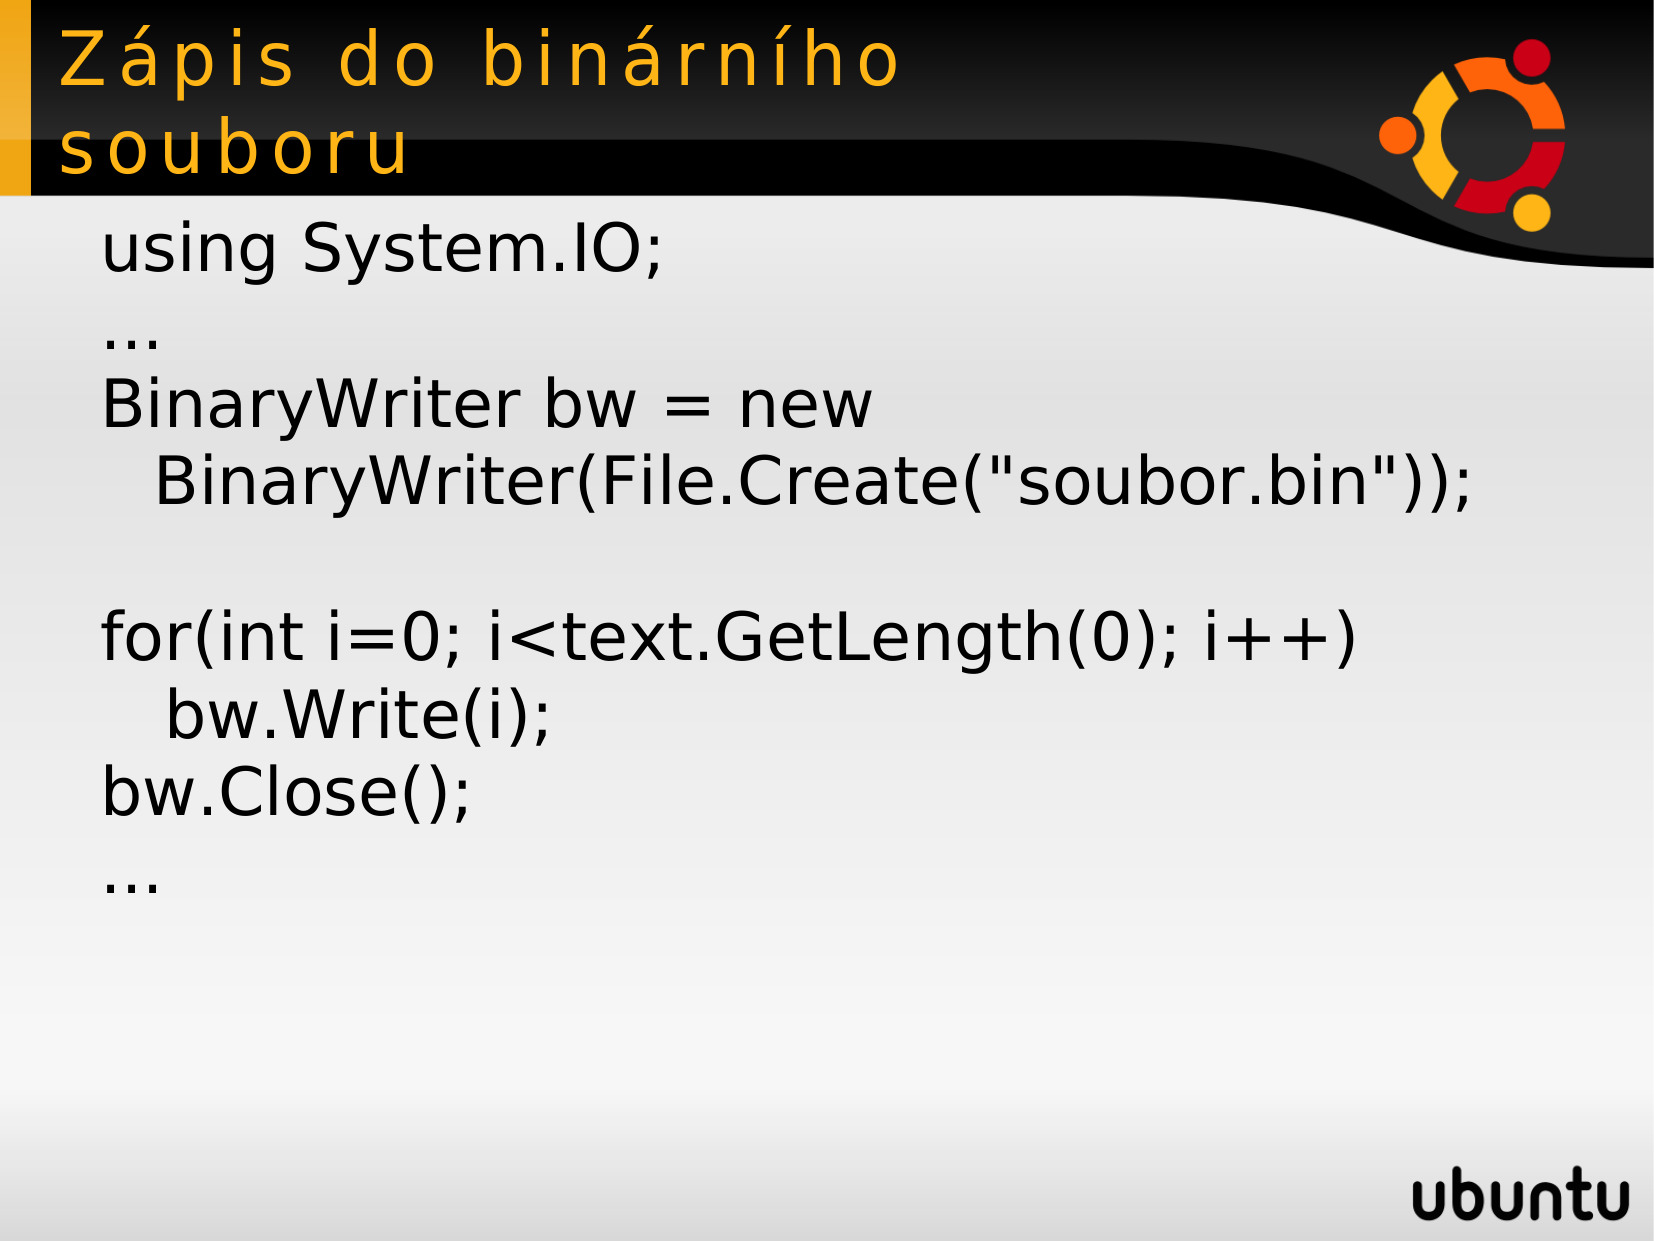

# Zápis do binárního souboru
using System.IO;
...
BinaryWriter bw = new BinaryWriter(File.Create("soubor.bin"));
for(int i=0; i<text.GetLength(0); i++)
 bw.Write(i);
bw.Close();
...